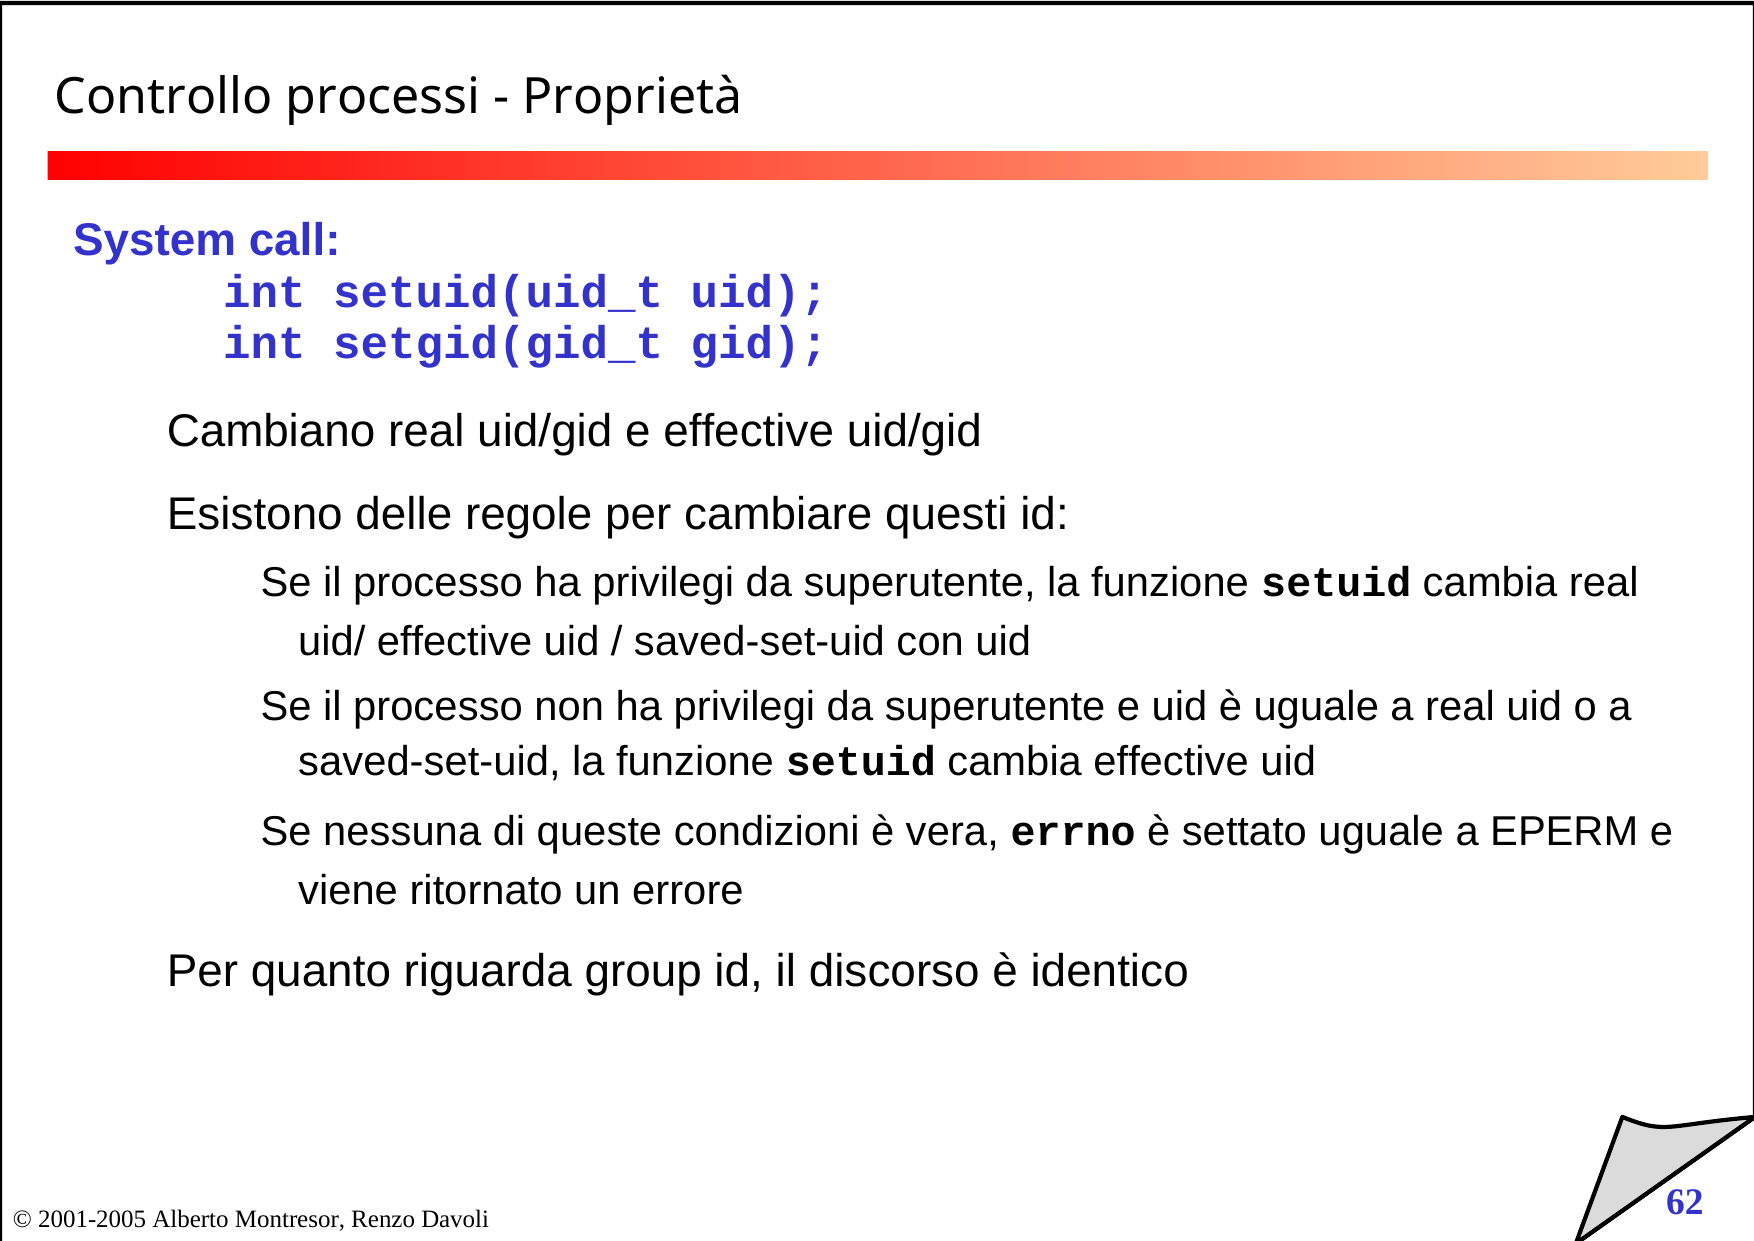

# Controllo processi - Proprietà
System call:
	int setuid(uid_t uid);
	int setgid(gid_t gid);
Cambiano real uid/gid e effective uid/gid
Esistono delle regole per cambiare questi id:
Se il processo ha privilegi da superutente, la funzione setuid cambia real uid/ effective uid / saved-set-uid con uid
Se il processo non ha privilegi da superutente e uid è uguale a real uid o a saved-set-uid, la funzione setuid cambia effective uid
Se nessuna di queste condizioni è vera, errno è settato uguale a EPERM e viene ritornato un errore
Per quanto riguarda group id, il discorso è identico